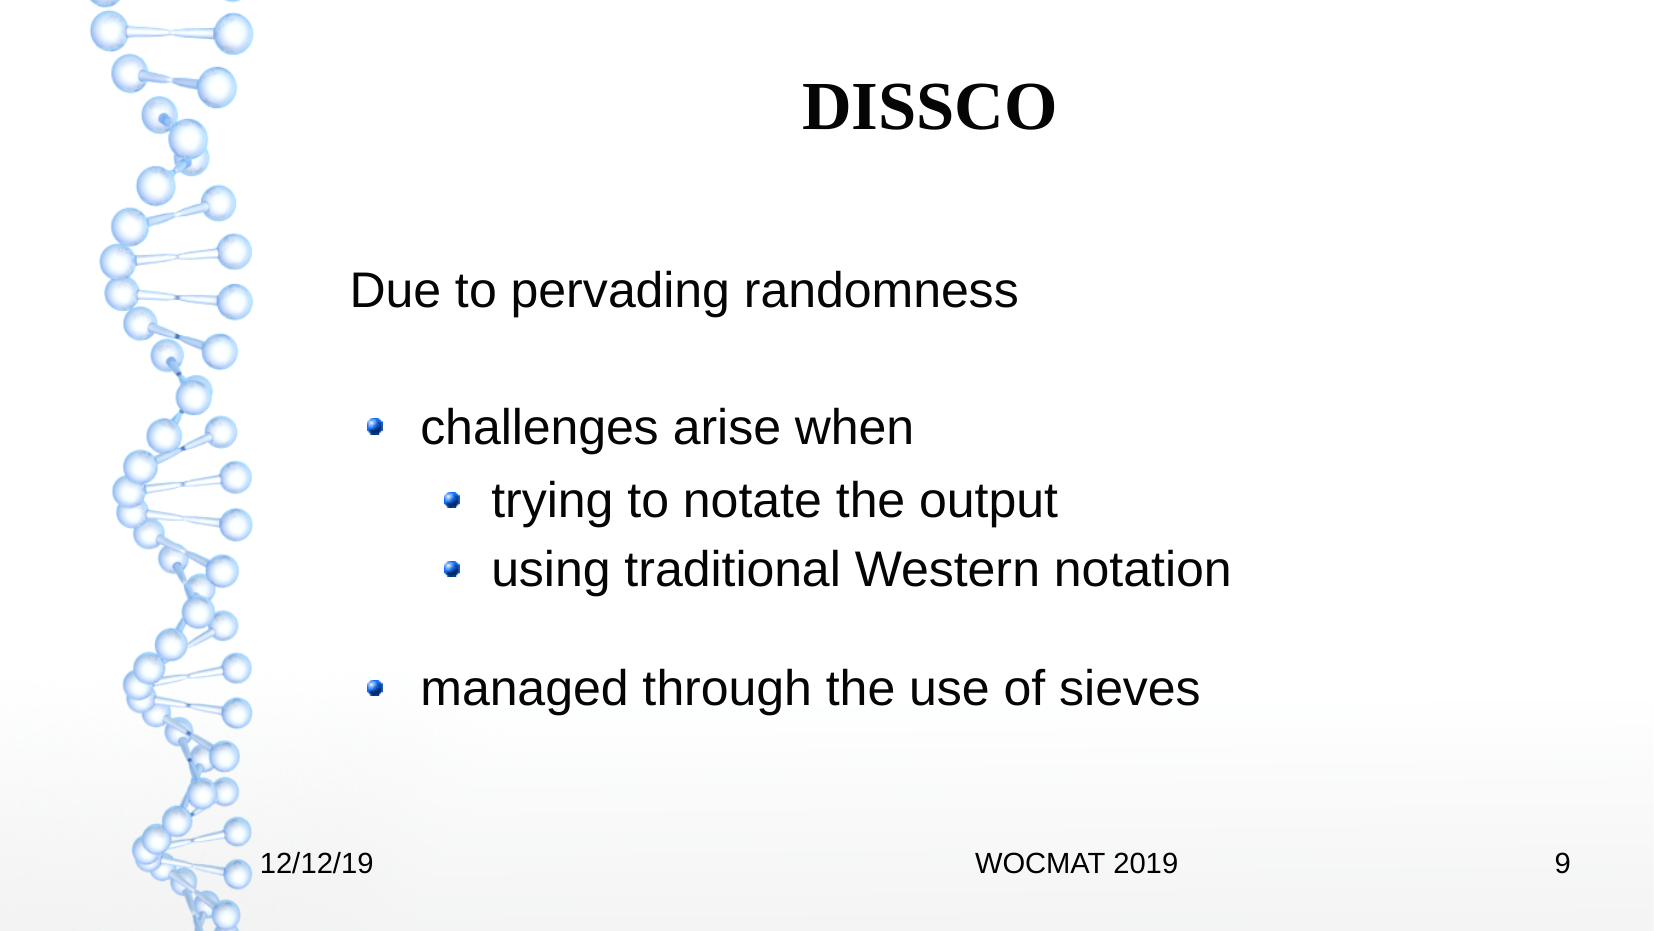

# DISSCO
Due to pervading randomness
challenges arise when
trying to notate the output
using traditional Western notation
managed through the use of sieves
12/12/19
WOCMAT 2019
9